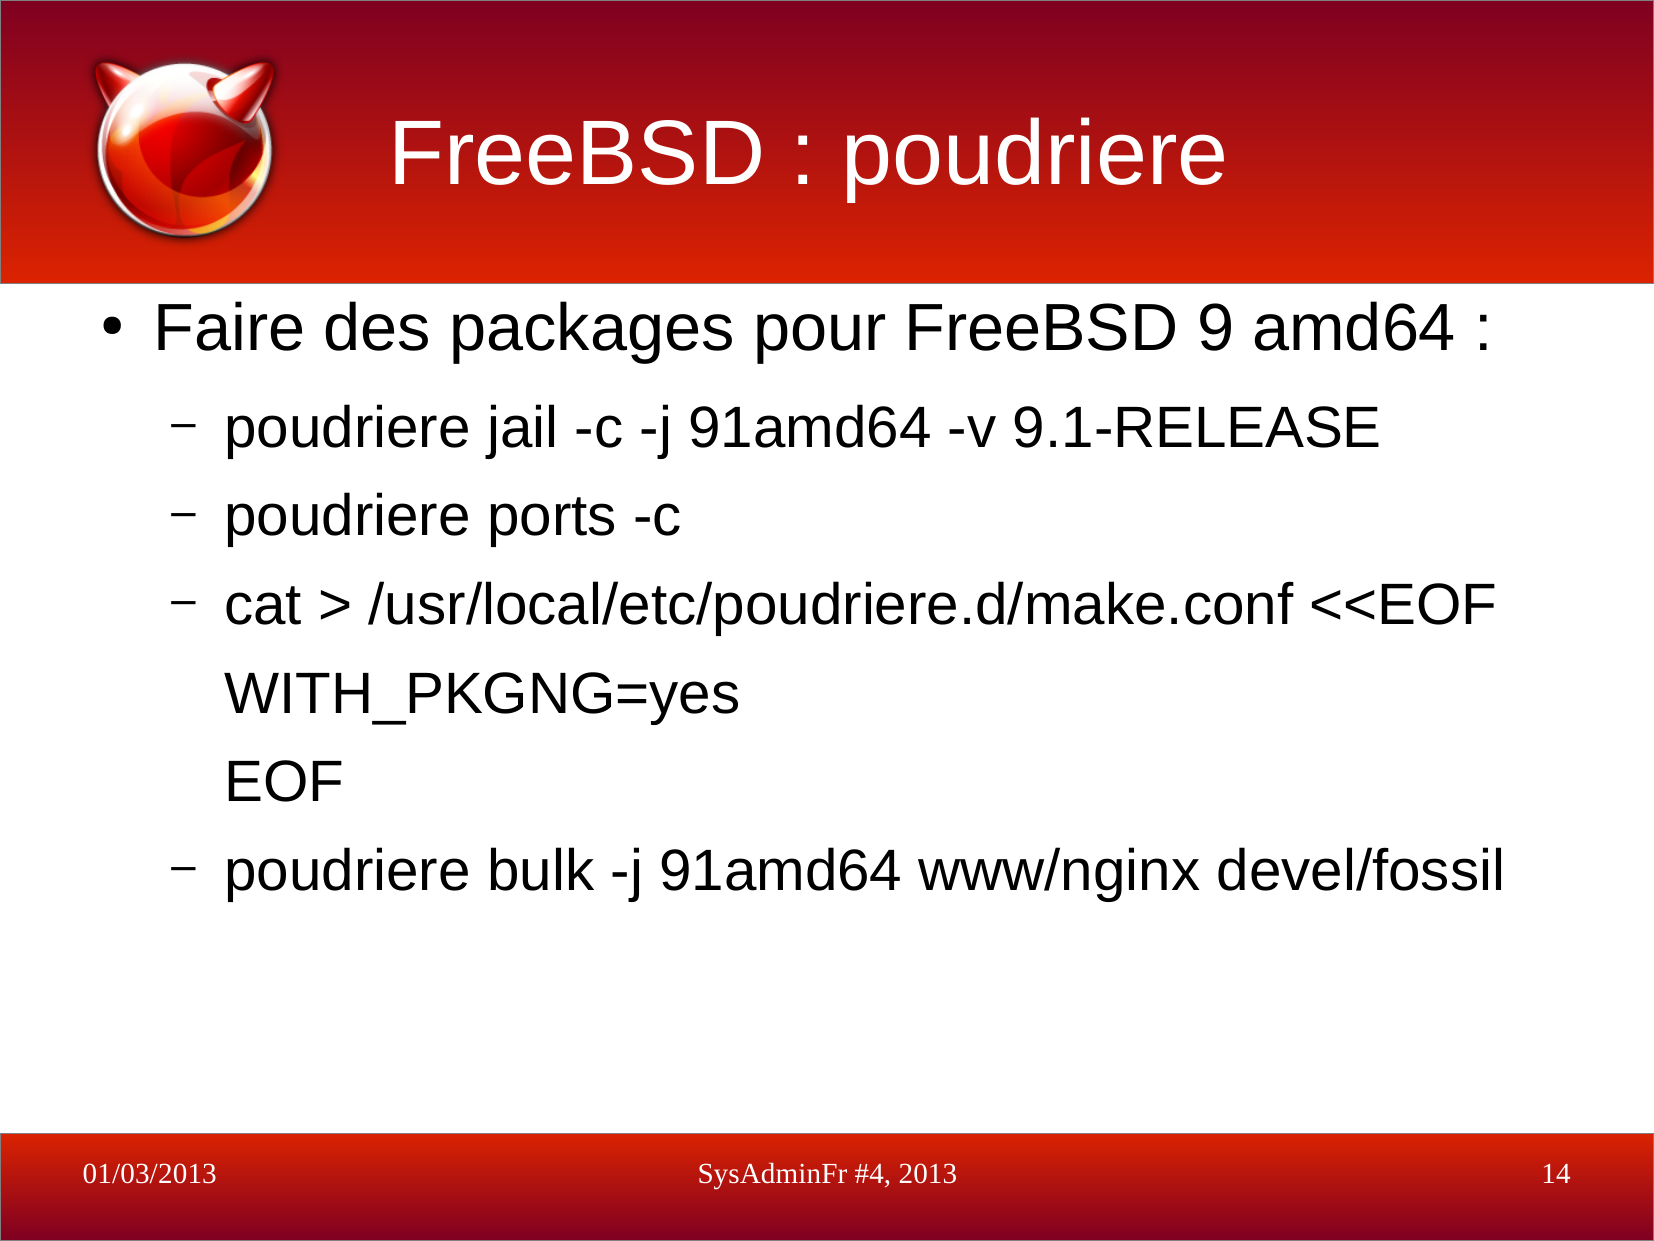

# FreeBSD : poudriere
Faire des packages pour FreeBSD 9 amd64 :
poudriere jail -c -j 91amd64 -v 9.1-RELEASE
poudriere ports -c
cat > /usr/local/etc/poudriere.d/make.conf <<EOF
WITH_PKGNG=yes
EOF
poudriere bulk -j 91amd64 www/nginx devel/fossil
01/03/2013
SysAdminFr #4, 2013
14